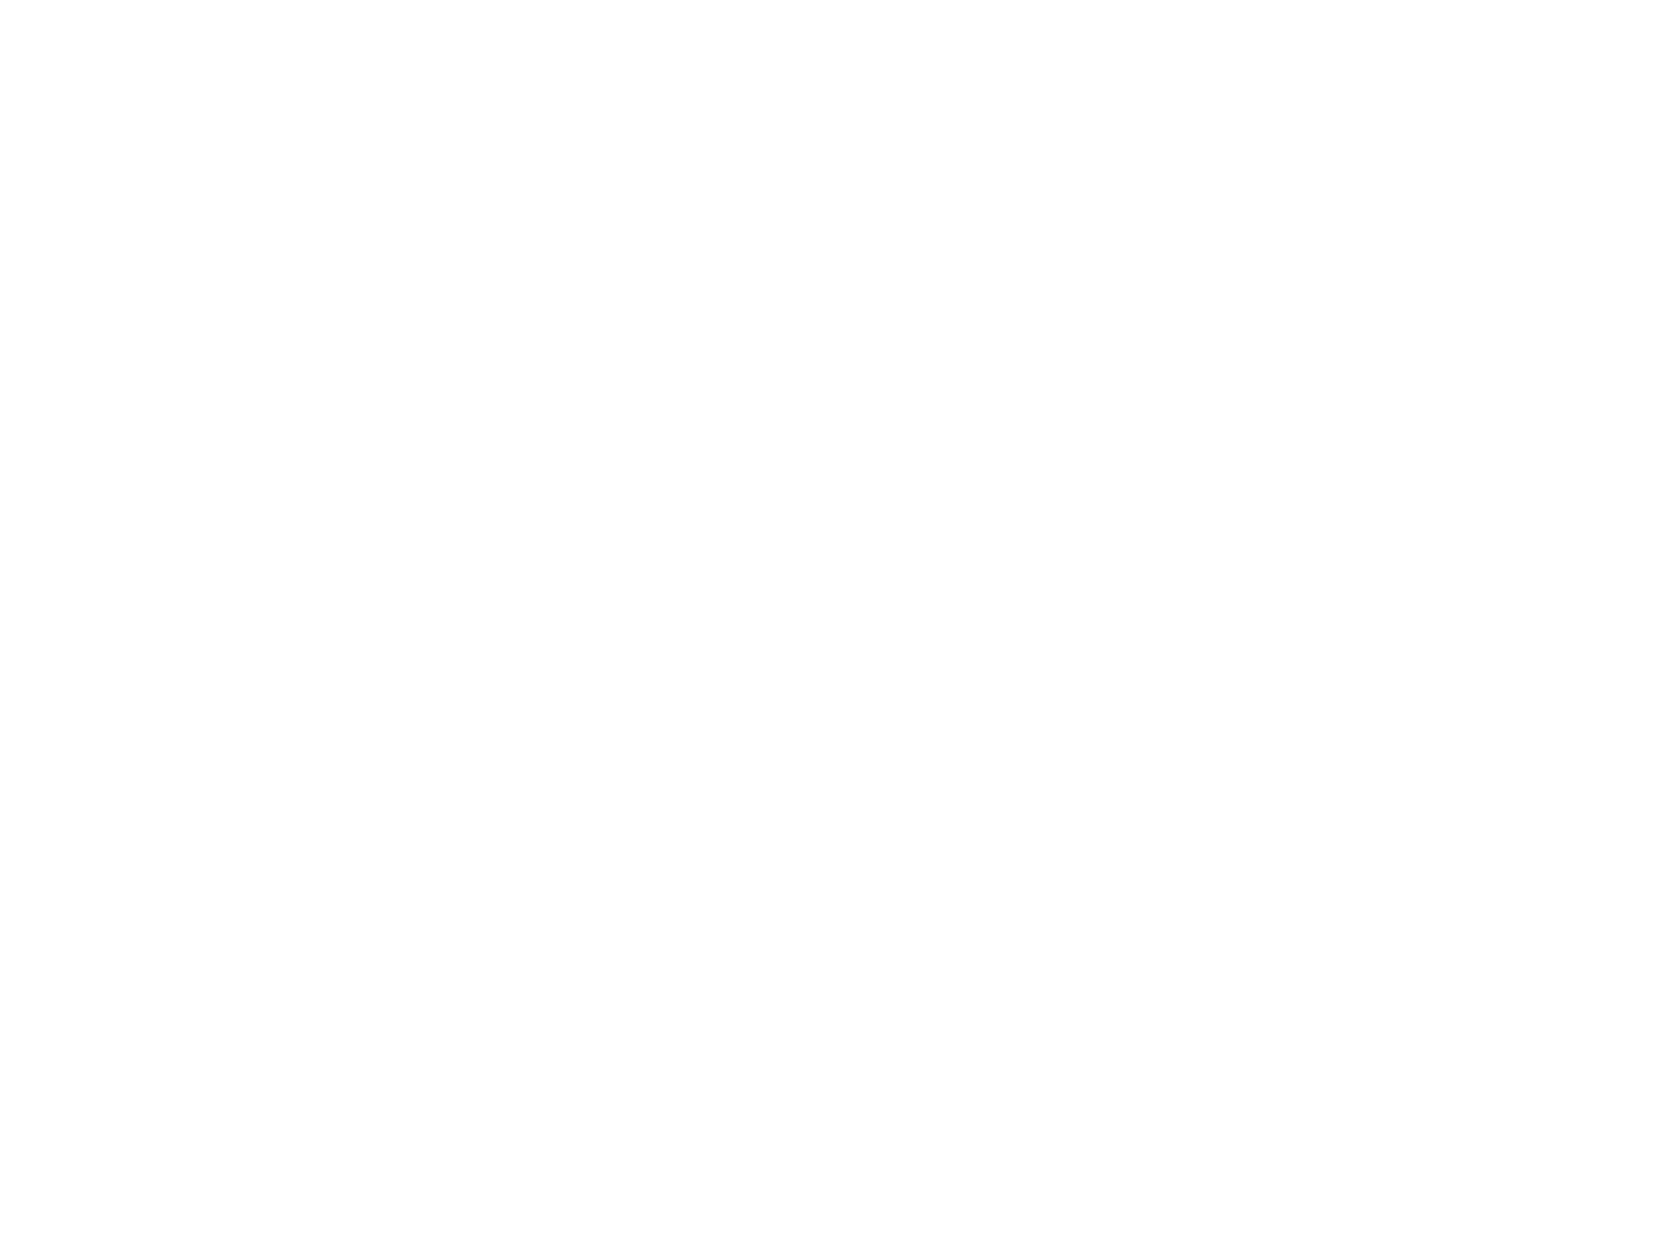

# Write your own games, simulations and demonstrations with PyGame
Create interactive graphical applications
for serious fun
By Coen de Groot